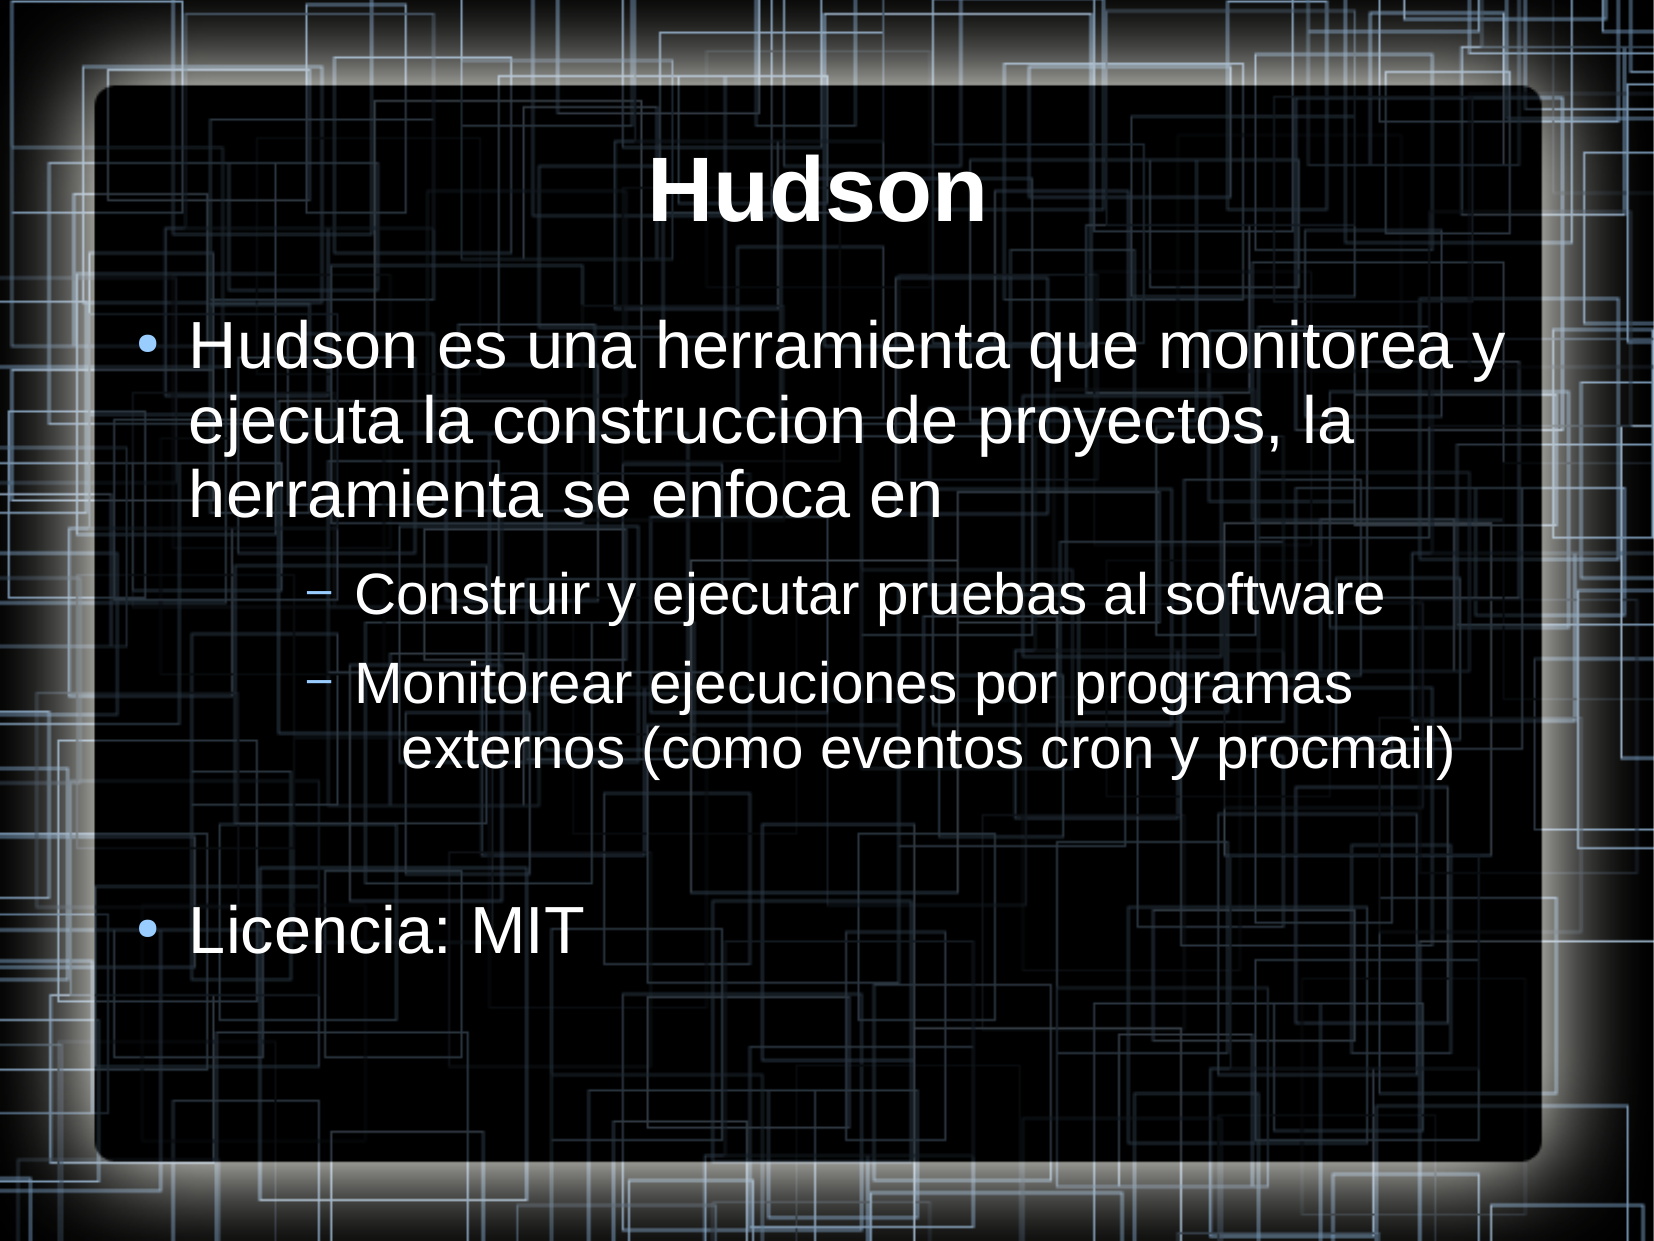

# Hudson
Hudson es una herramienta que monitorea y ejecuta la construccion de proyectos, la herramienta se enfoca en
Construir y ejecutar pruebas al software
Monitorear ejecuciones por programas externos (como eventos cron y procmail)
Licencia: MIT